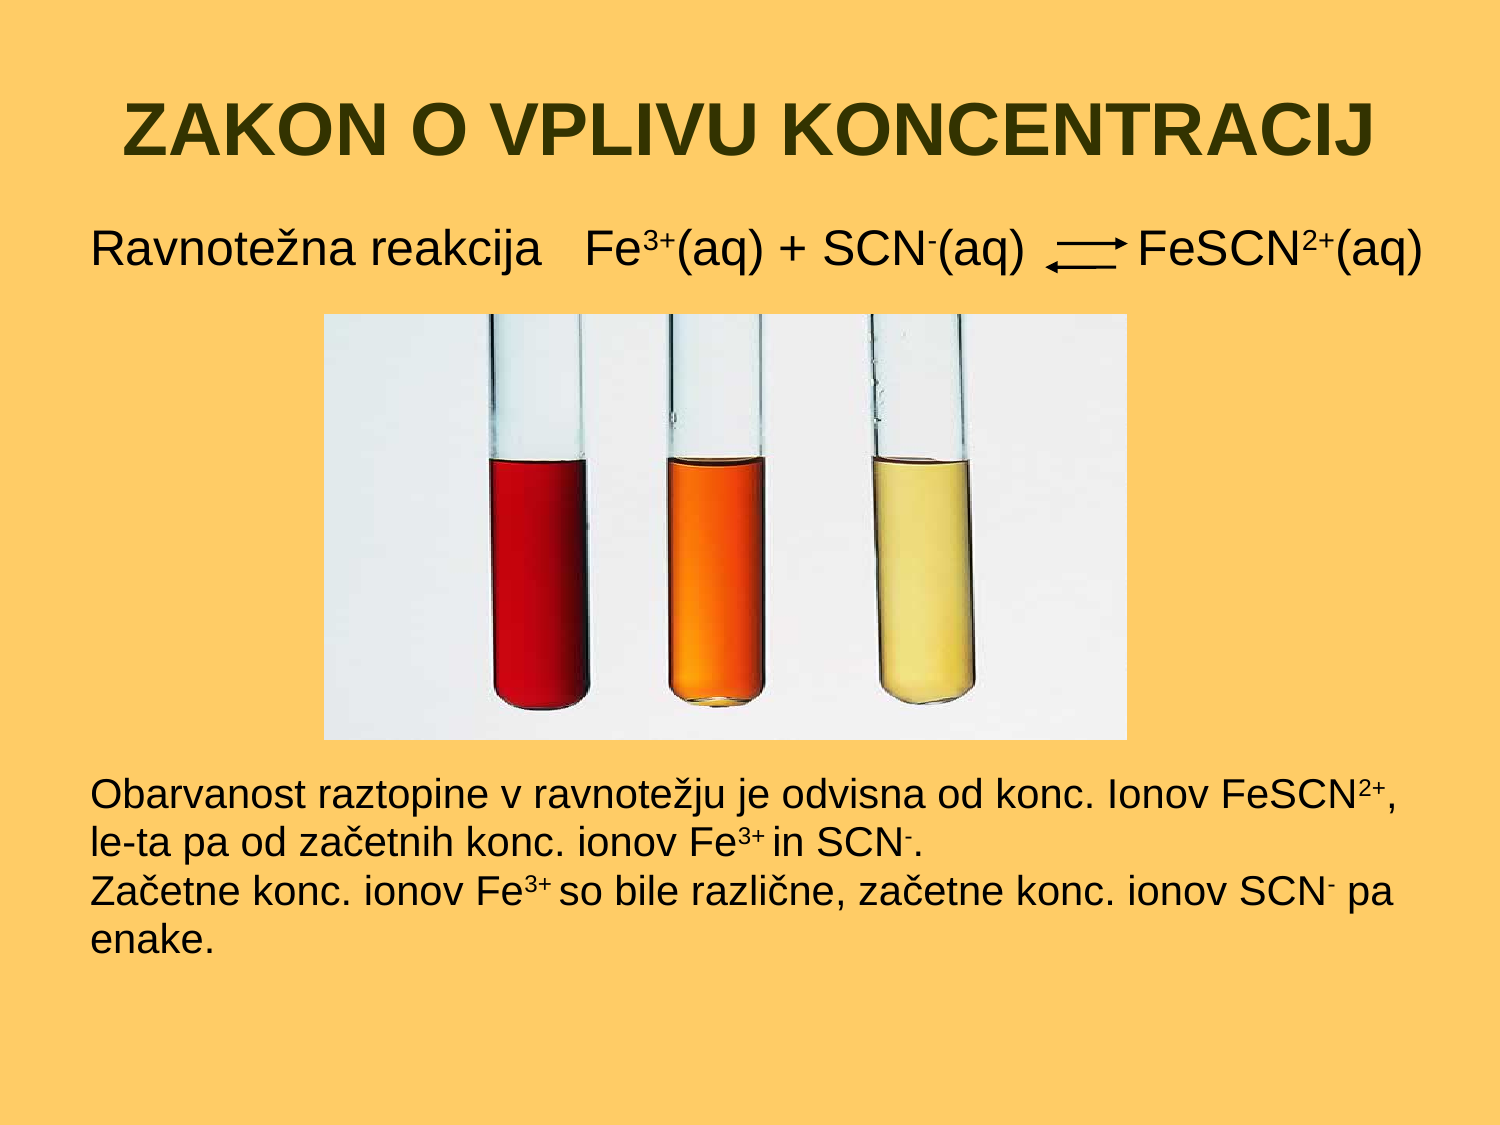

# ZAKON O VPLIVU KONCENTRACIJ
Ravnotežna reakcija Fe3+(aq) + SCN-(aq) FeSCN2+(aq)
Obarvanost raztopine v ravnotežju je odvisna od konc. Ionov FeSCN2+,
le-ta pa od začetnih konc. ionov Fe3+ in SCN-.
Začetne konc. ionov Fe3+ so bile različne, začetne konc. ionov SCN- pa
enake.